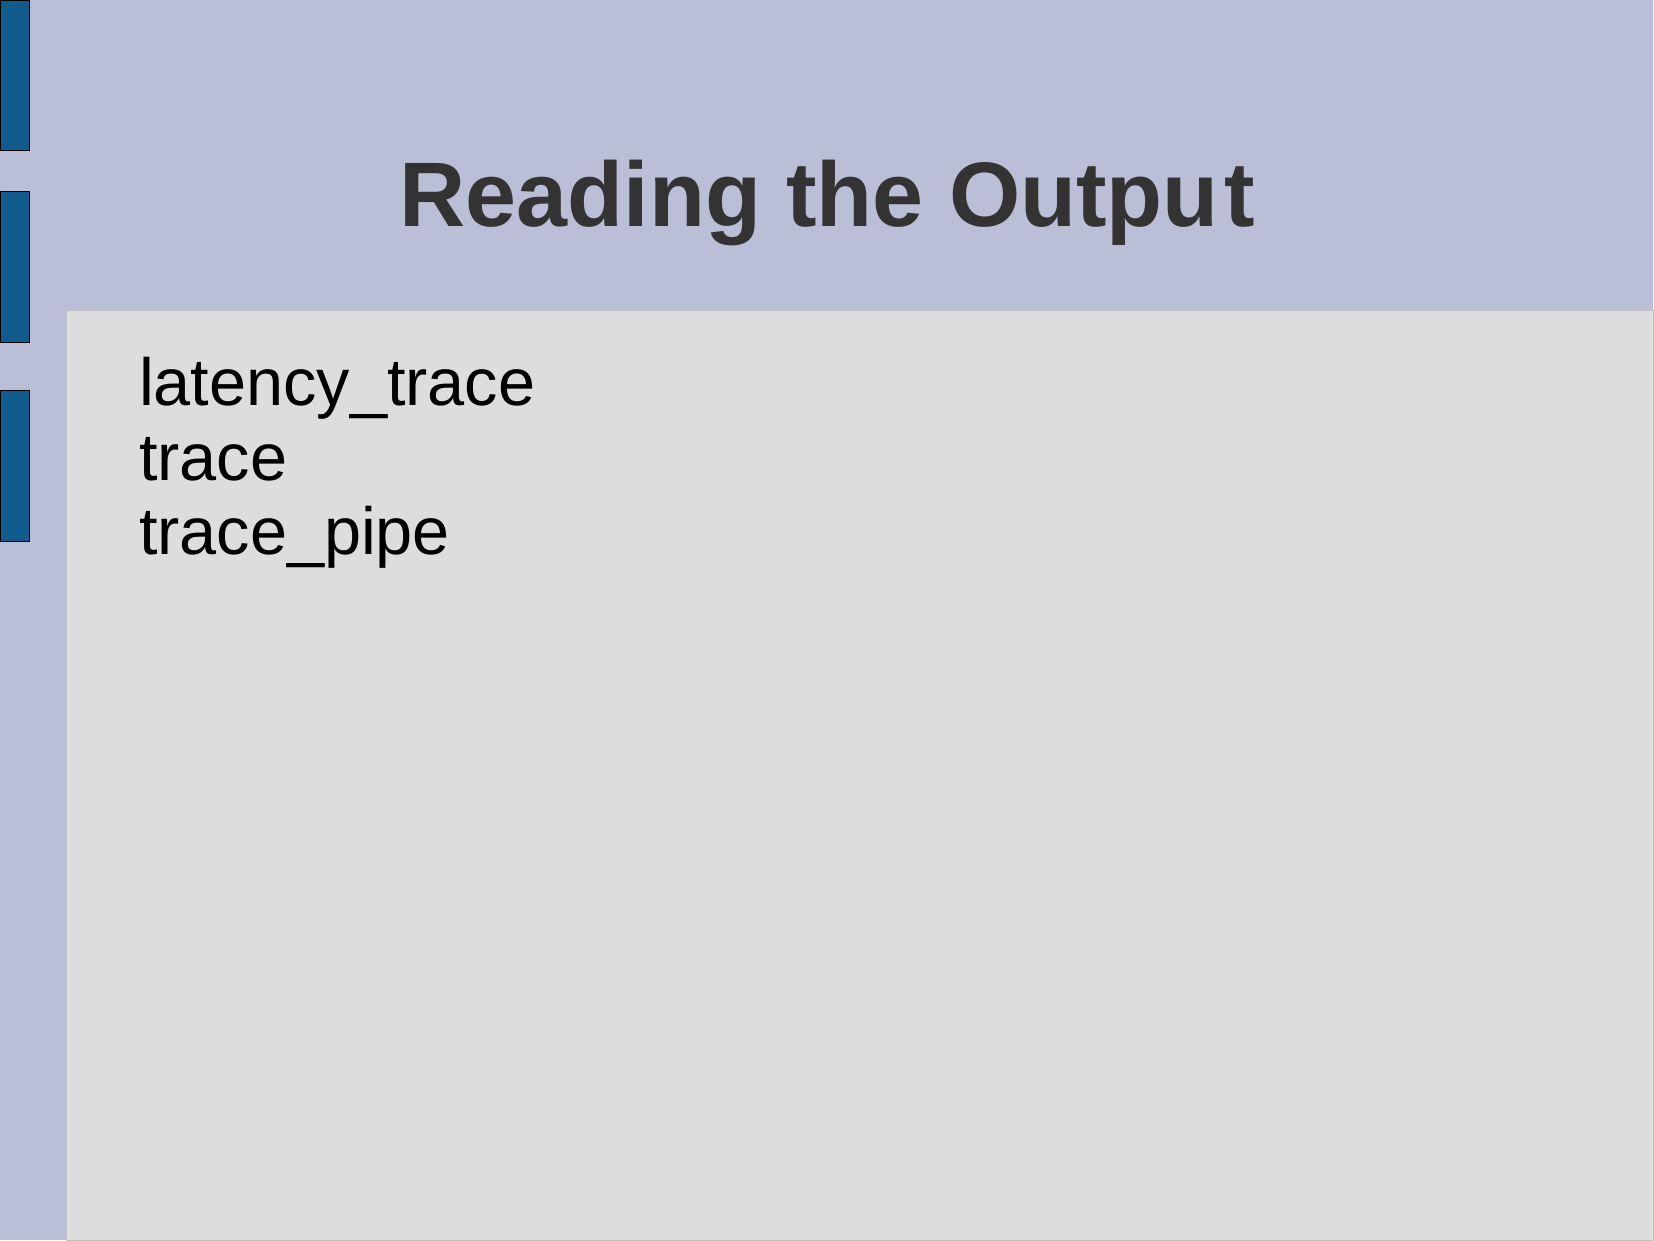

# Reading the Outpu	t
latency_trace
trace
trace_pipe